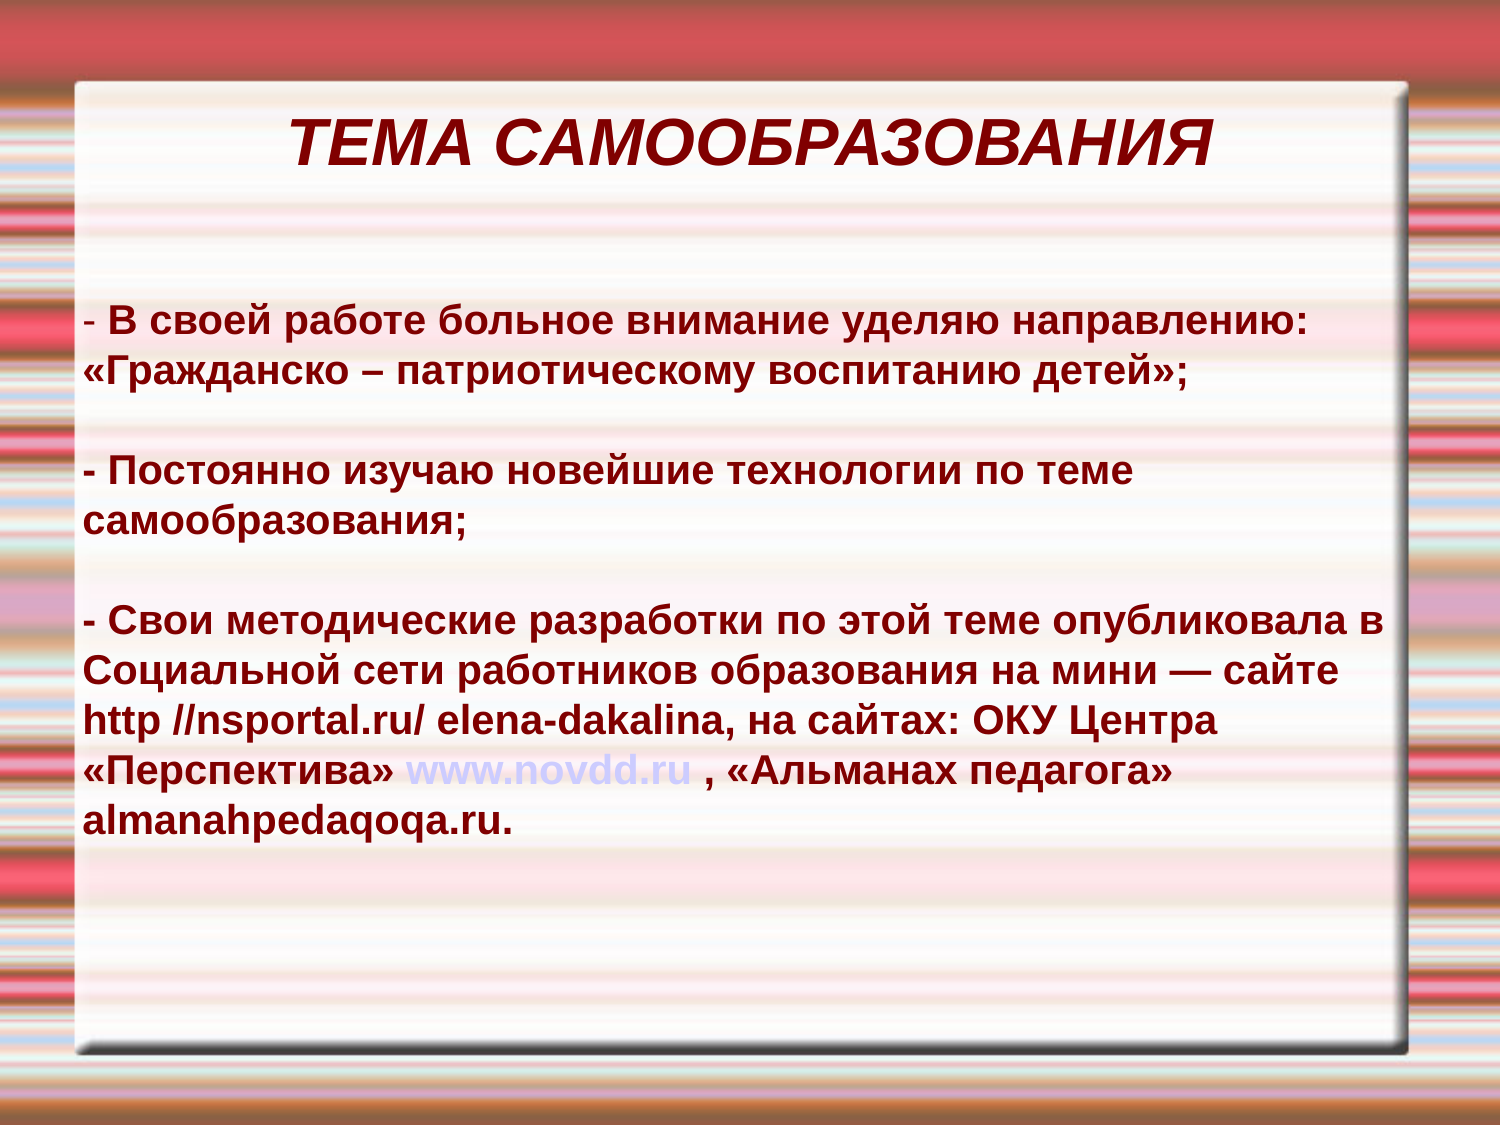

# ТЕМА САМООБРАЗОВАНИЯ
- В своей работе больное внимание уделяю направлению: «Гражданско – патриотическому воспитанию детей»;
- Постоянно изучаю новейшие технологии по теме самообразования;
- Свои методические разработки по этой теме опубликовала в Социальной сети работников образования на мини — сайте http //nsportal.ru/ elena-dakalina, на сайтах: ОКУ Центра «Перспектива» www.novdd.ru , «Альманах педагога» almanahpedaqoqa.ru.